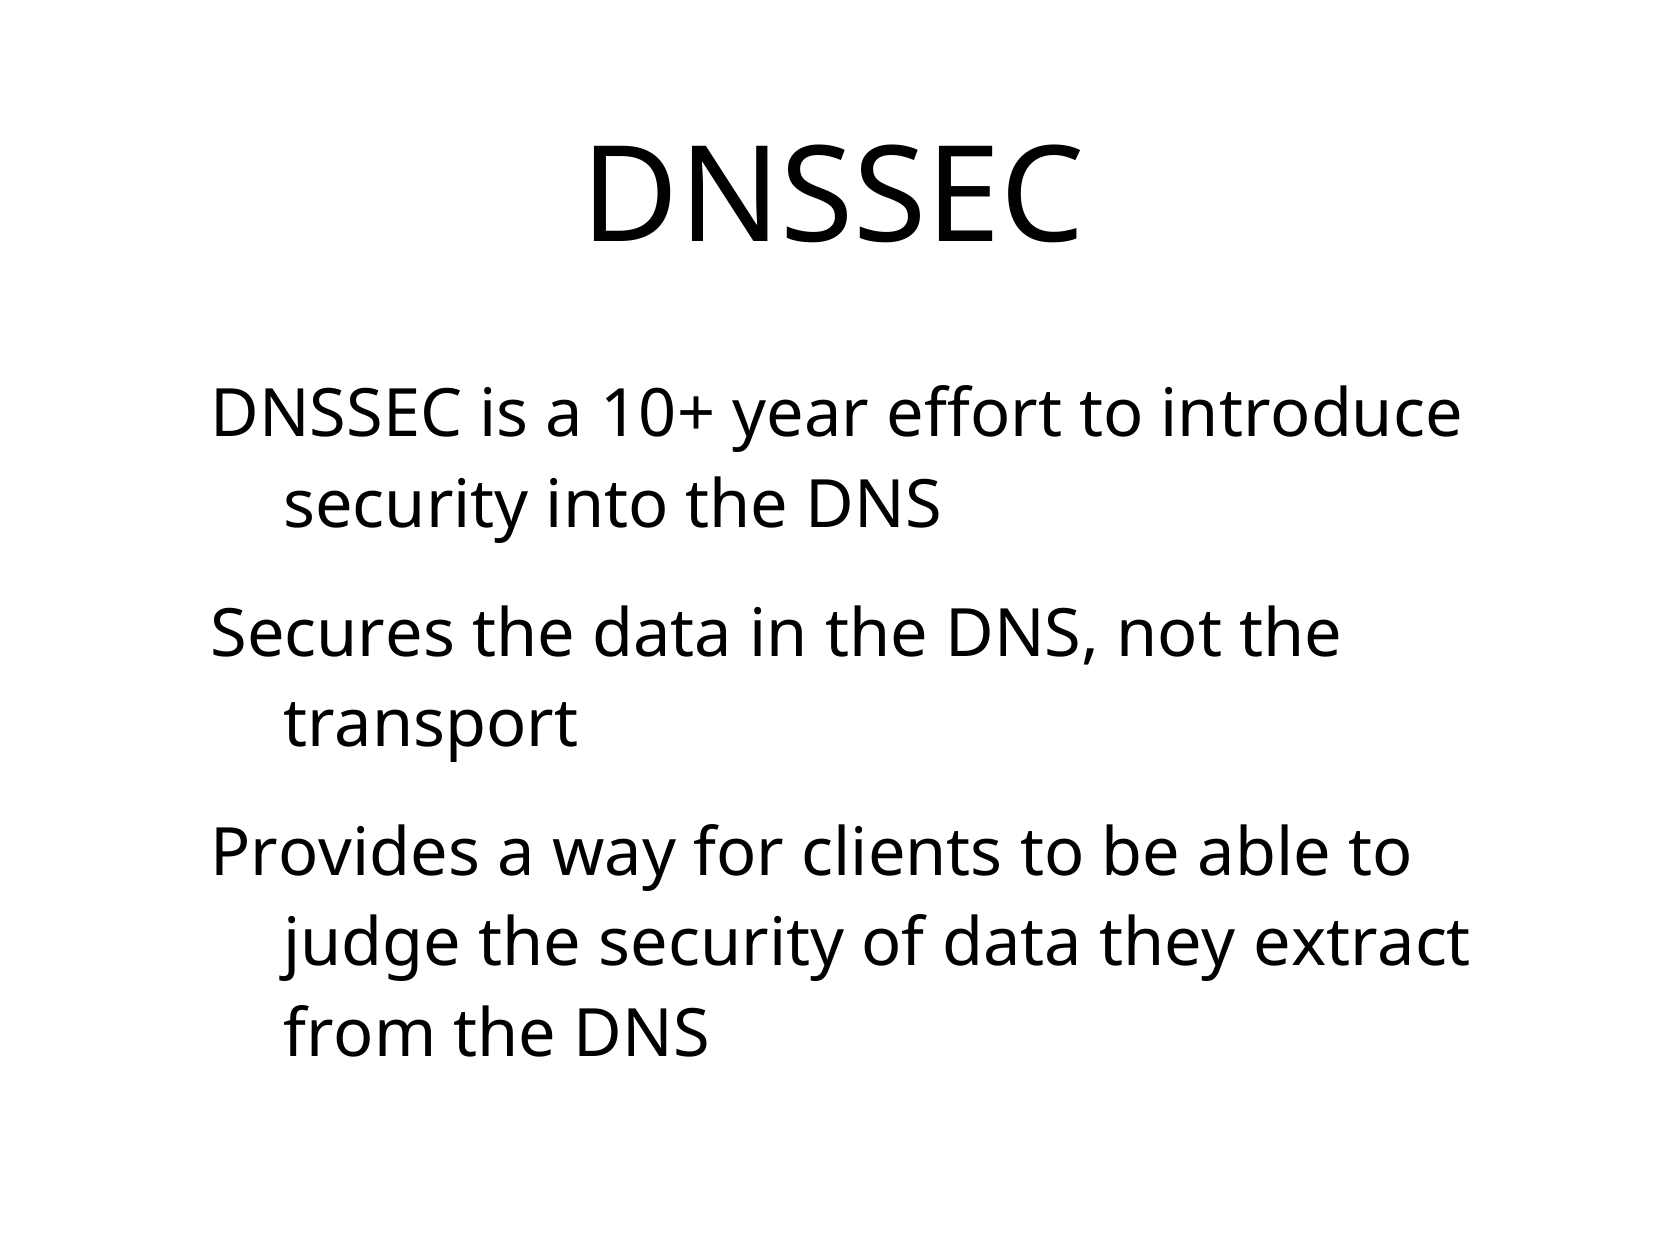

# DNSSEC
DNSSEC is a 10+ year effort to introduce security into the DNS
Secures the data in the DNS, not the transport
Provides a way for clients to be able to judge the security of data they extract from the DNS